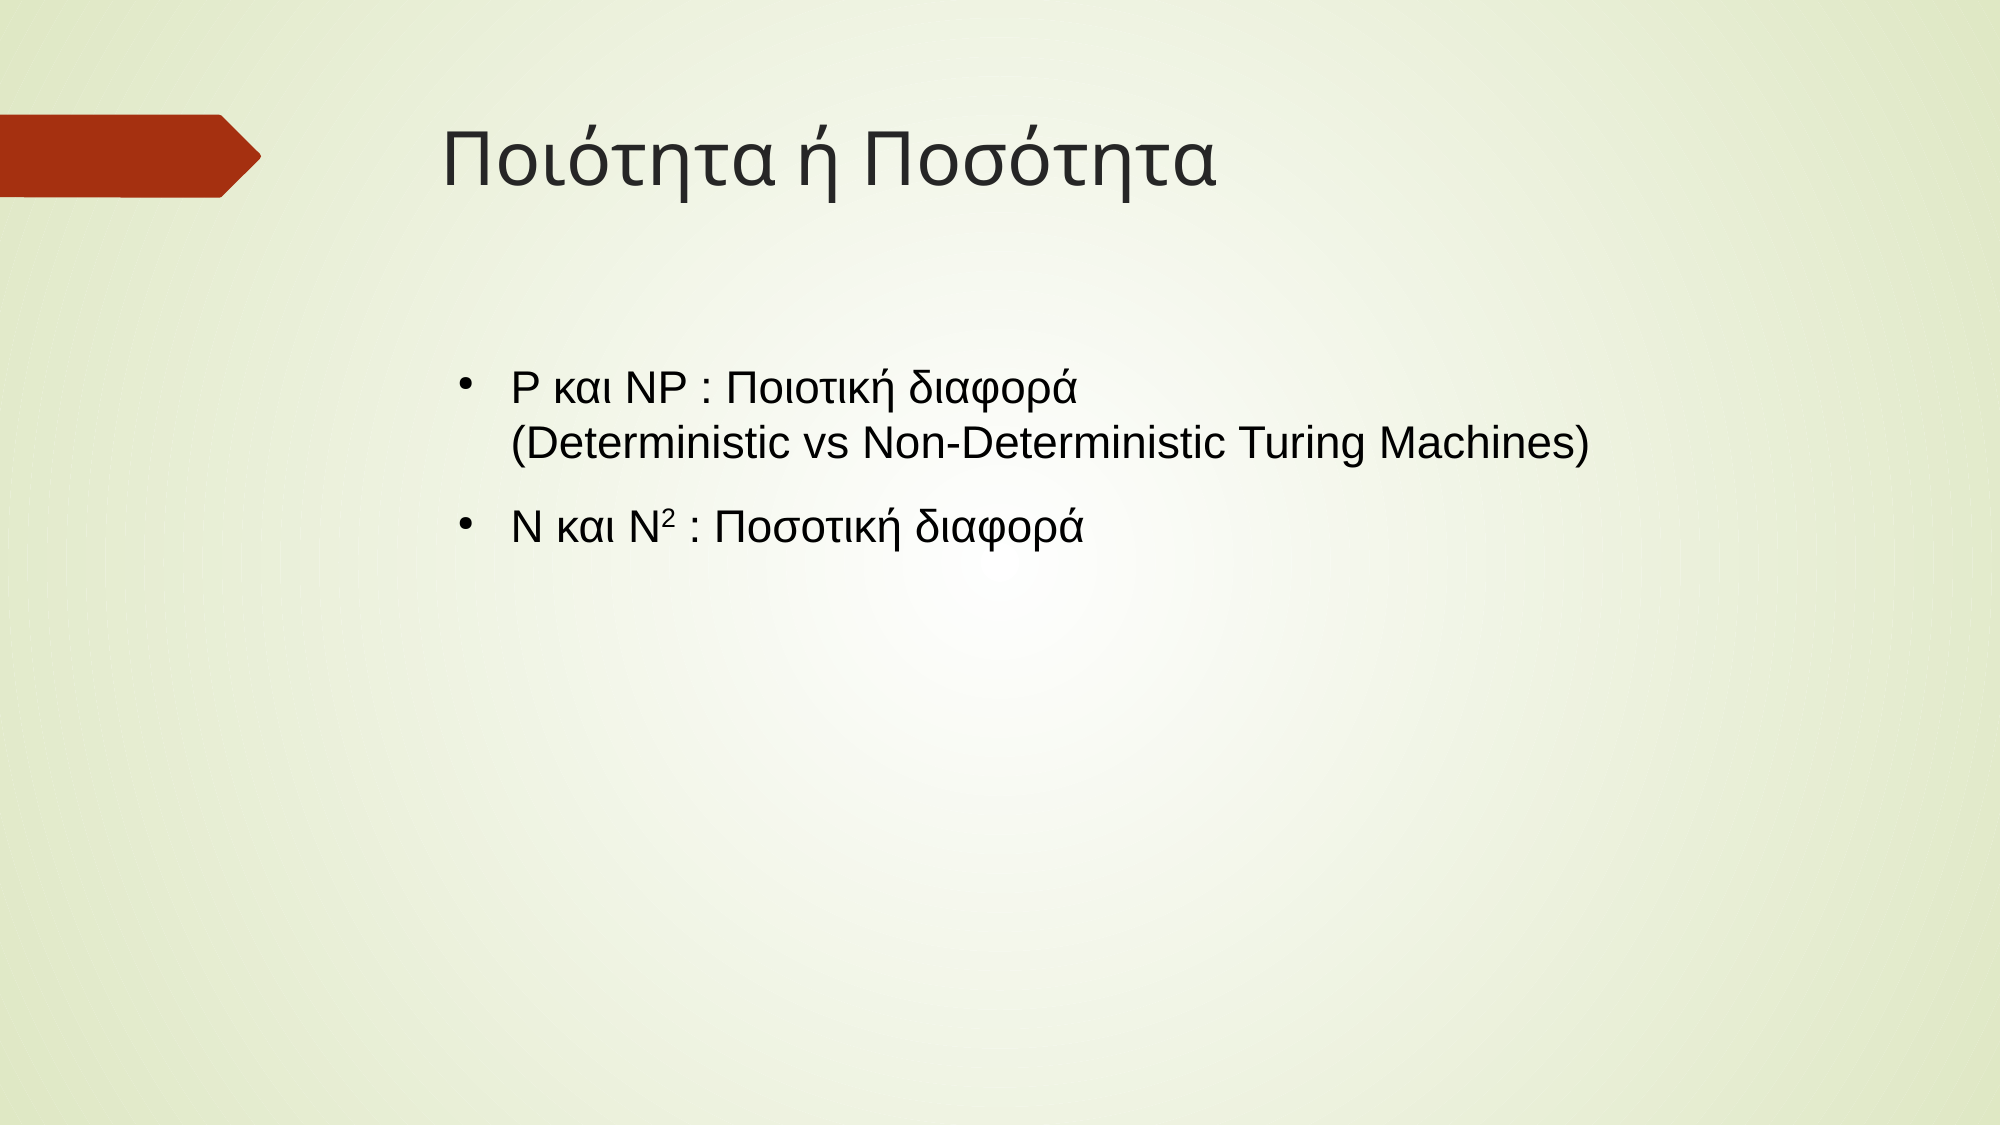

# Ποιότητα ή Ποσότητα
P και NP : Ποιοτική διαφορά
(Deterministic vs Non-Deterministic Turing Machines)
N και N2 : Ποσοτική διαφορά